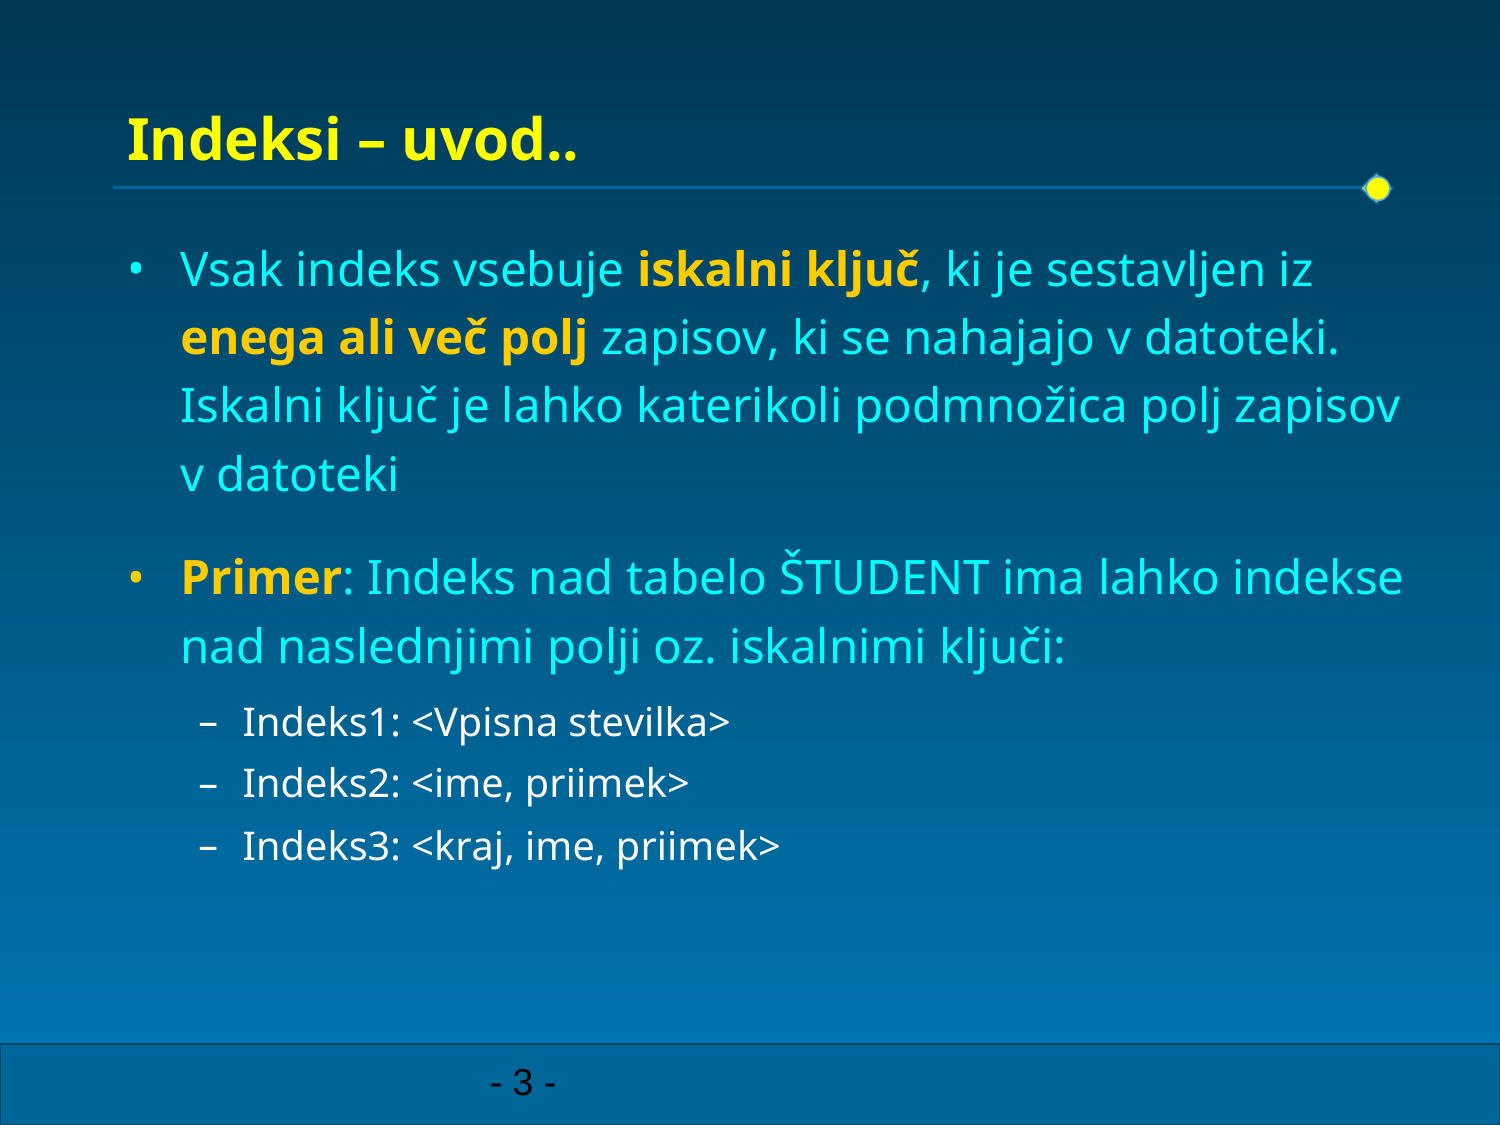

# Indeksi – uvod..
Vsak indeks vsebuje iskalni ključ, ki je sestavljen iz enega ali več polj zapisov, ki se nahajajo v datoteki. Iskalni ključ je lahko katerikoli podmnožica polj zapisov v datoteki
Primer: Indeks nad tabelo ŠTUDENT ima lahko indekse nad naslednjimi polji oz. iskalnimi ključi:
Indeks1: <Vpisna stevilka>
Indeks2: <ime, priimek>
Indeks3: <kraj, ime, priimek>